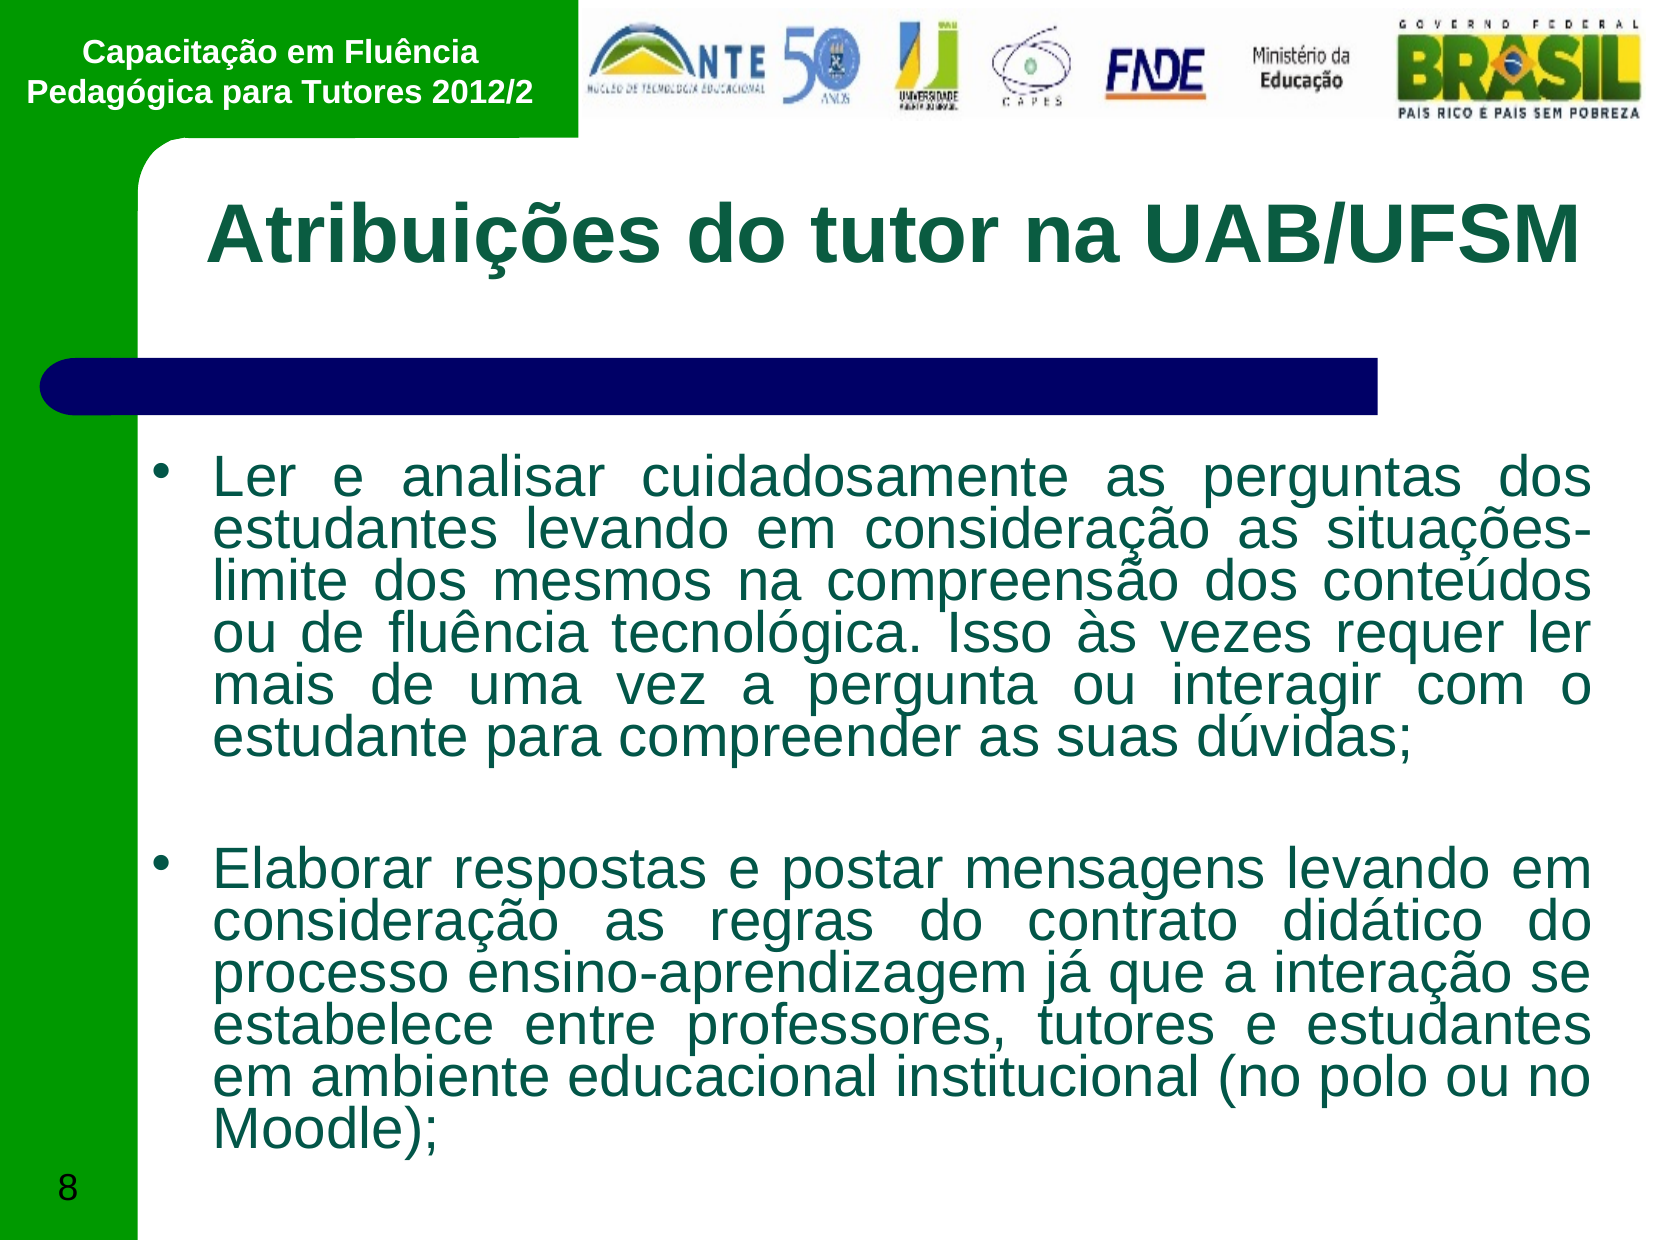

# Atribuições do tutor na UAB/UFSM
Ler e analisar cuidadosamente as perguntas dos estudantes levando em consideração as situações-limite dos mesmos na compreensão dos conteúdos ou de fluência tecnológica. Isso às vezes requer ler mais de uma vez a pergunta ou interagir com o estudante para compreender as suas dúvidas;
Elaborar respostas e postar mensagens levando em consideração as regras do contrato didático do processo ensino-aprendizagem já que a interação se estabelece entre professores, tutores e estudantes em ambiente educacional institucional (no polo ou no Moodle);